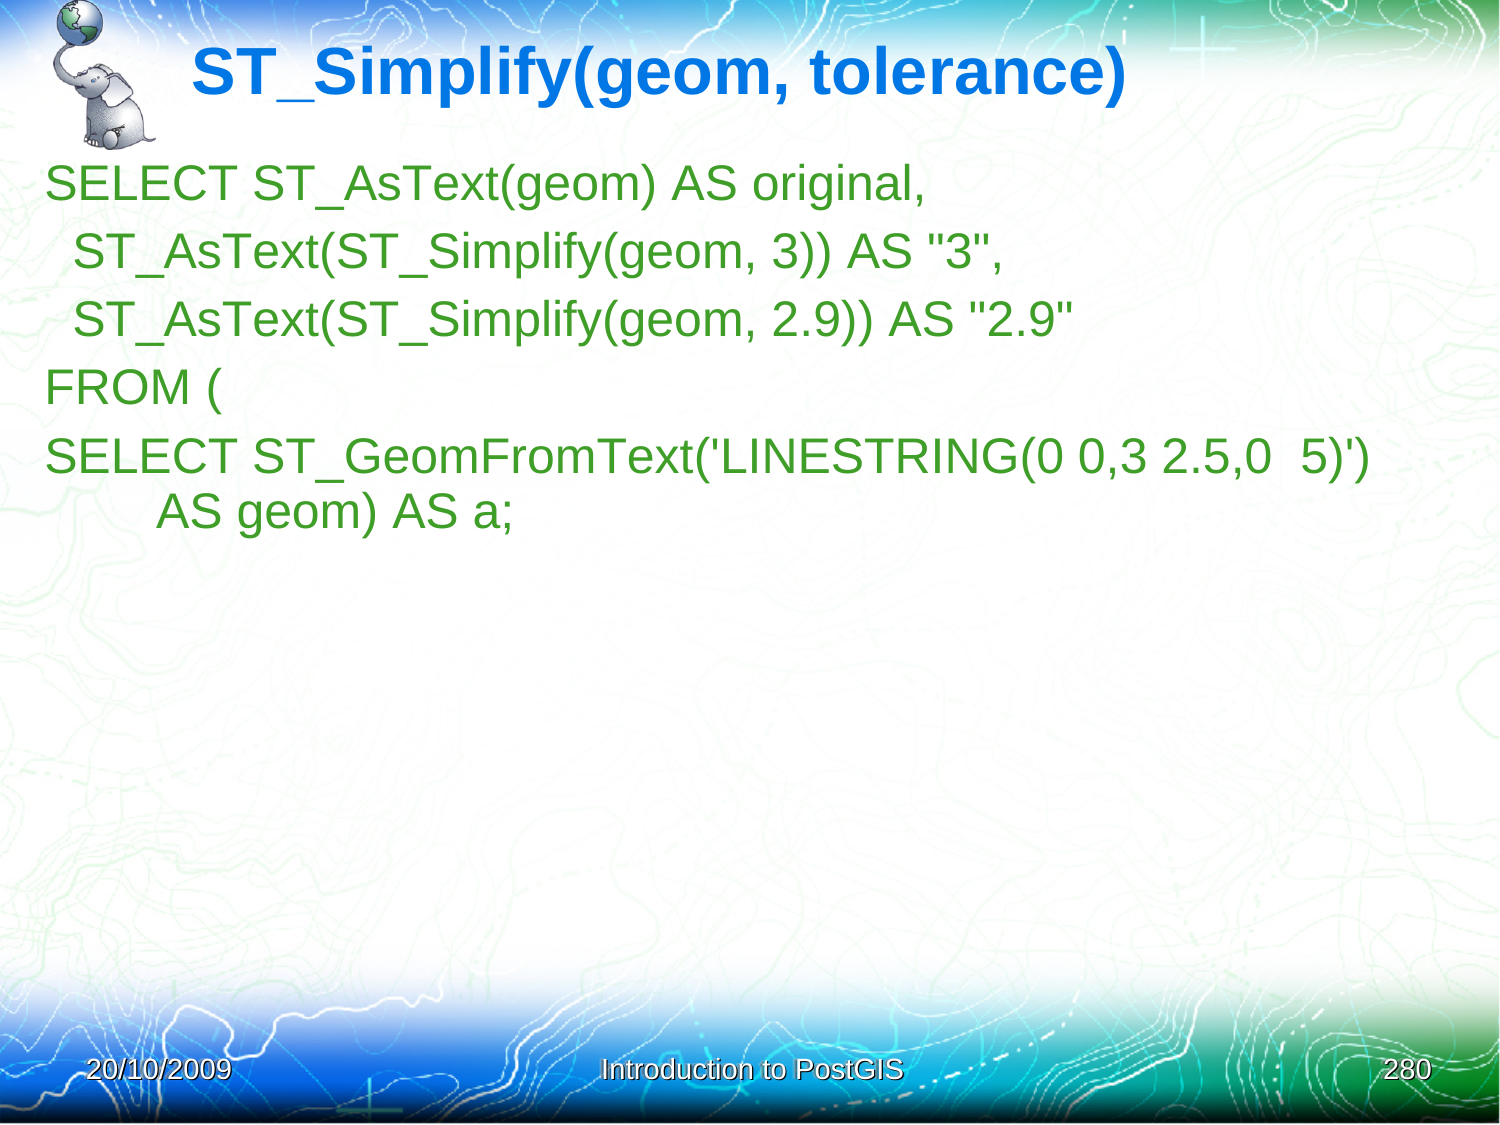

# ST_Simplify(geom, tolerance)
SELECT ST_AsText(geom) AS original,
 ST_AsText(ST_Simplify(geom, 3)) AS "3",
 ST_AsText(ST_Simplify(geom, 2.9)) AS "2.9"
FROM (
SELECT ST_GeomFromText('LINESTRING(0 0,3 2.5,0 5)')
 AS geom) AS a;
20/10/2009
Introduction to PostGIS
280